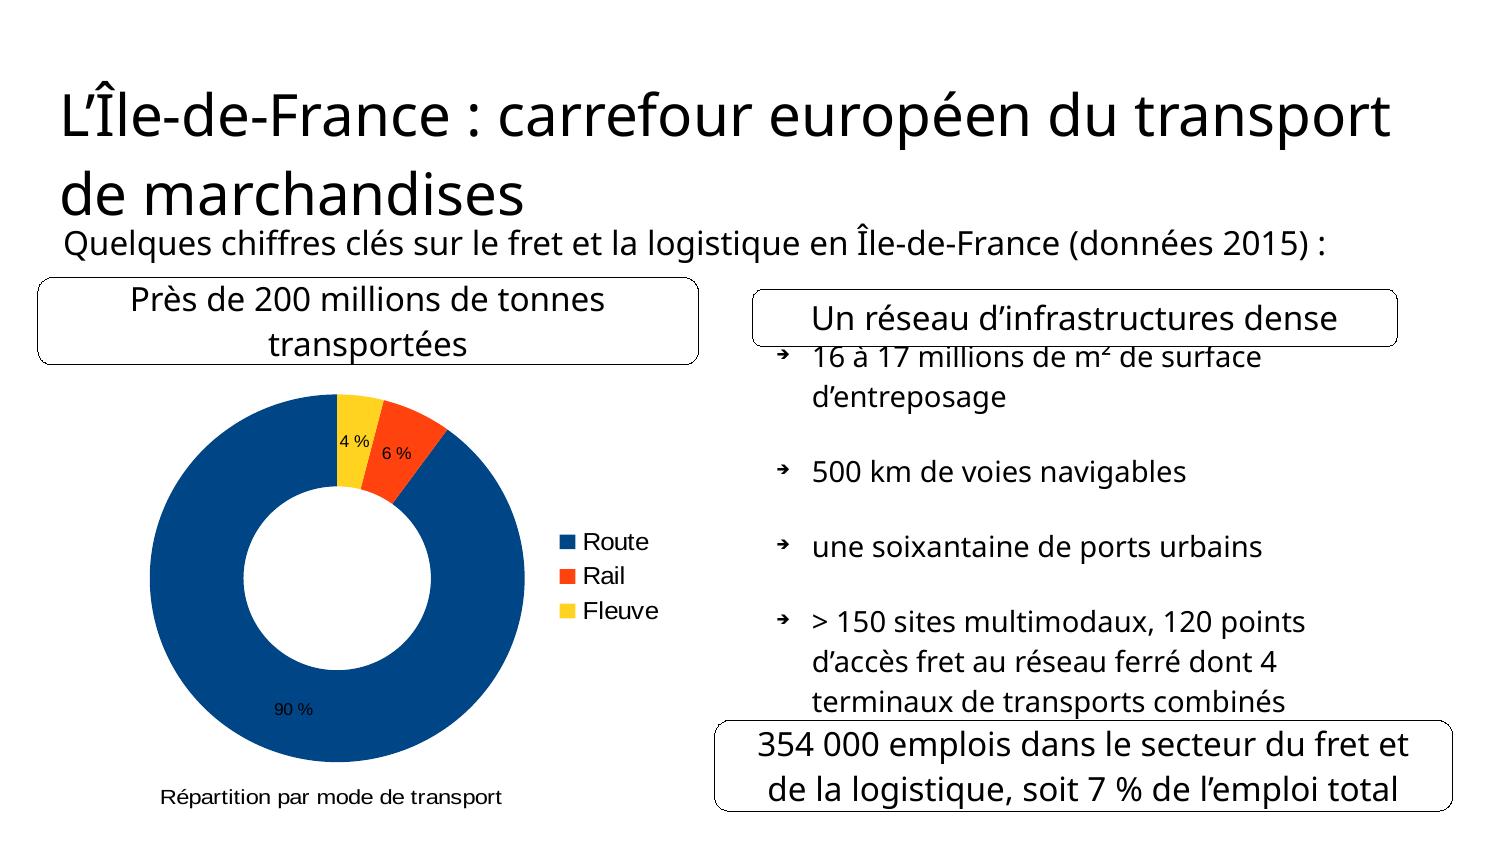

L’Île-de-France : carrefour européen du transport de marchandises
# Quelques chiffres clés sur le fret et la logistique en Île-de-France (données 2015) :
Près de 200 millions de tonnes transportées
Un réseau d’infrastructures dense
16 à 17 millions de m² de surface d’entreposage
500 km de voies navigables
une soixantaine de ports urbains
> 150 sites multimodaux, 120 points d’accès fret au réseau ferré dont 4 terminaux de transports combinés
354 000 emplois dans le secteur du fret et de la logistique, soit 7 % de l’emploi total